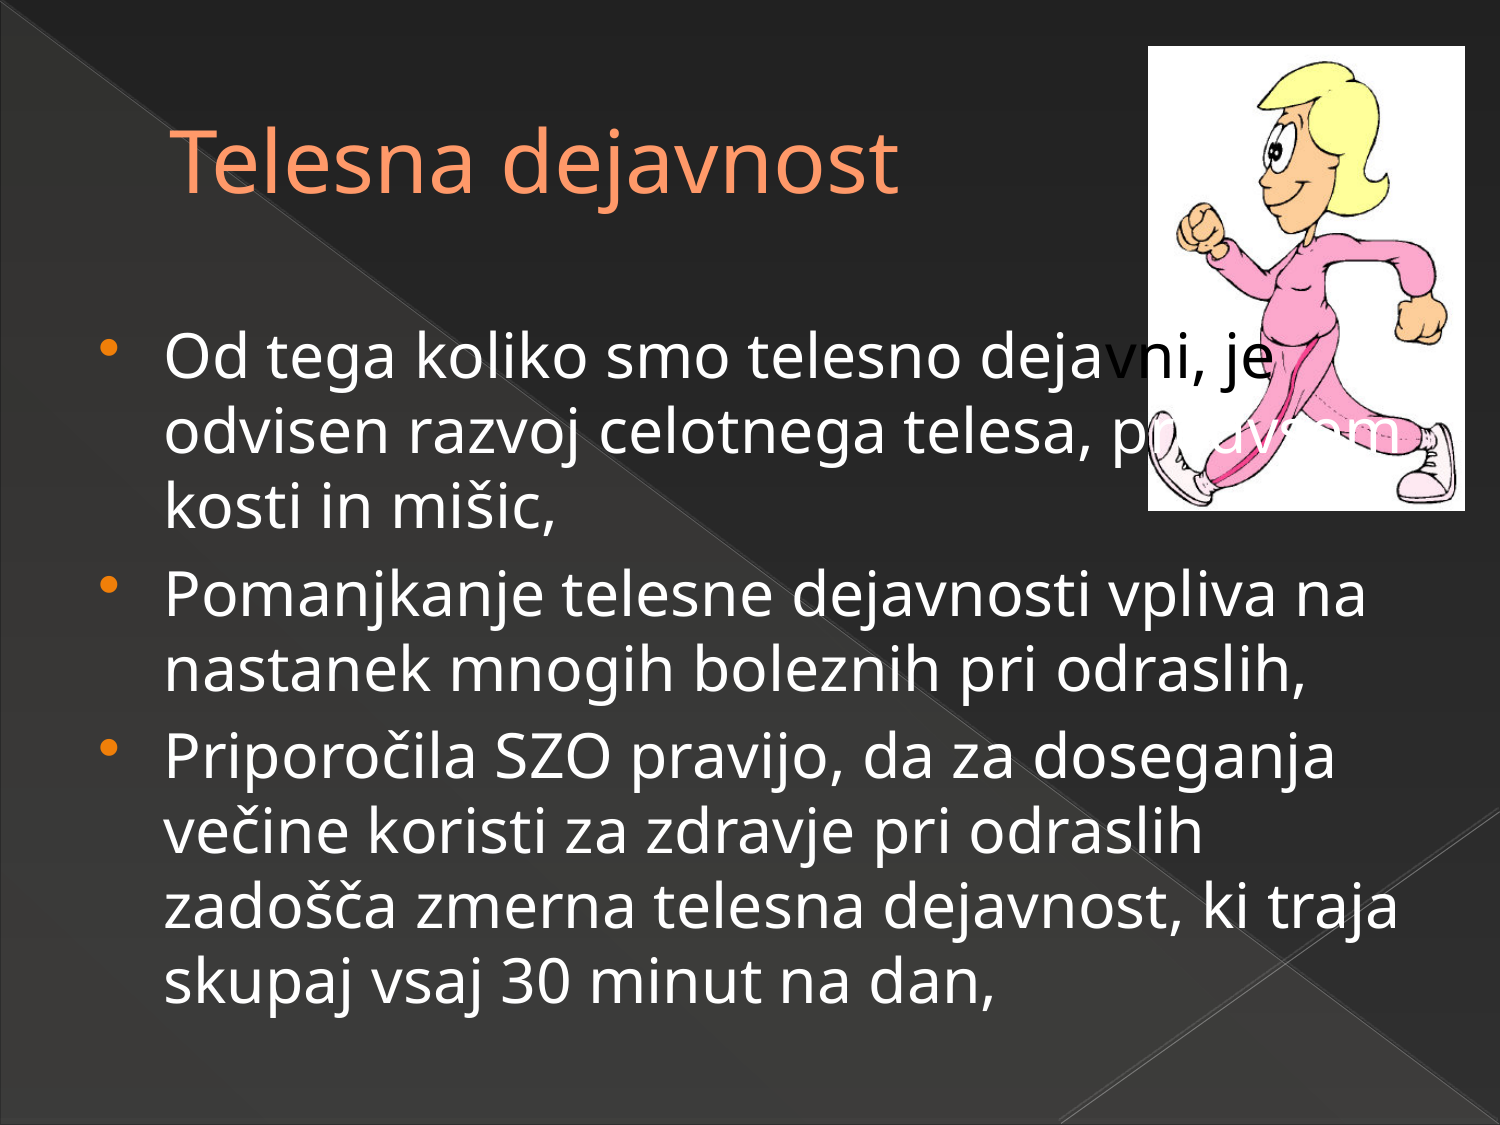

# Telesna dejavnost
Od tega koliko smo telesno dejavni, je odvisen razvoj celotnega telesa, predvsem kosti in mišic,
Pomanjkanje telesne dejavnosti vpliva na nastanek mnogih boleznih pri odraslih,
Priporočila SZO pravijo, da za doseganja večine koristi za zdravje pri odraslih zadošča zmerna telesna dejavnost, ki traja skupaj vsaj 30 minut na dan,